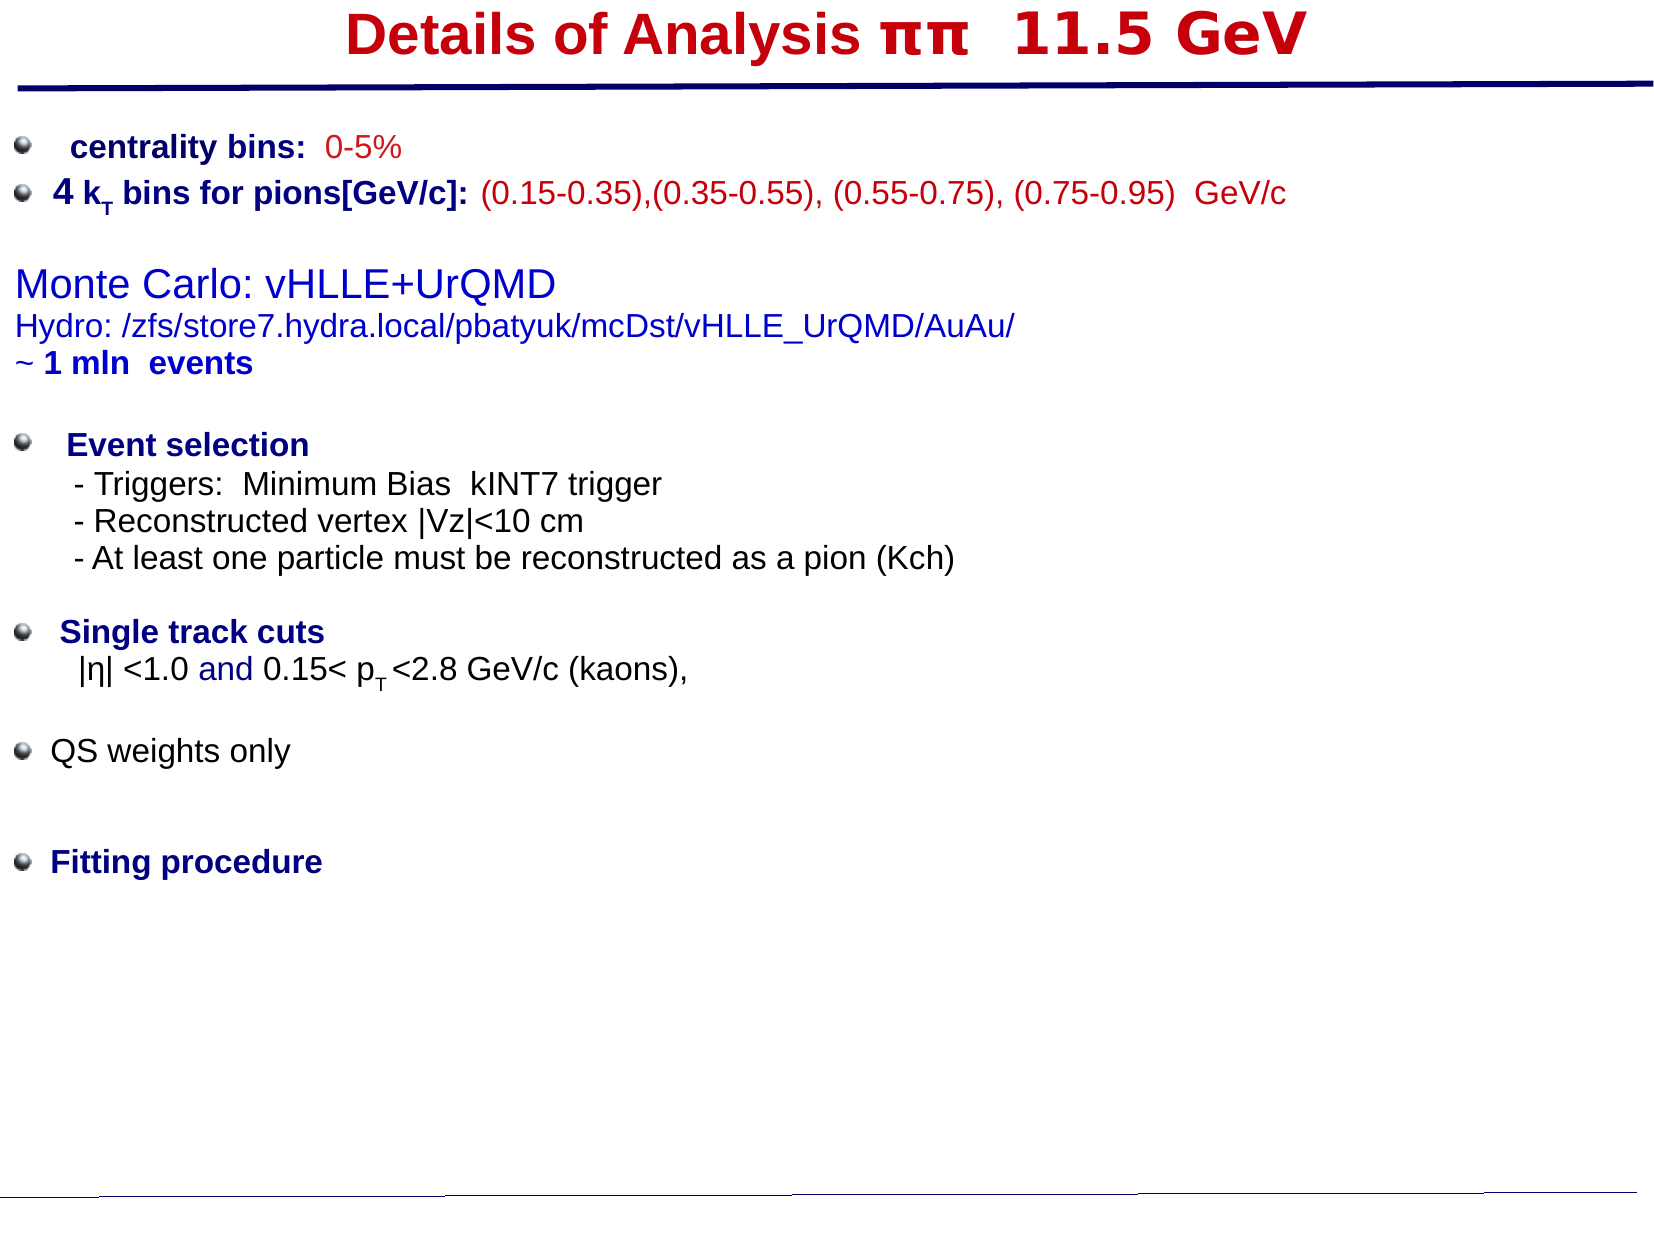

# Details of Analysis ππ 11.5 GeV
 centrality bins: 0-5%
 4 kT bins for pions[GeV/c]: (0.15-0.35),(0.35-0.55), (0.55-0.75), (0.75-0.95) GeV/c
Monte Carlo: vHLLE+UrQMD
Hydro: /zfs/store7.hydra.local/pbatyuk/mcDst/vHLLE_UrQMD/AuAu/
~ 1 mln events
 Event selection
 - Triggers: Minimum Bias kINT7 trigger
 - Reconstructed vertex |Vz|<10 cm
 - At least one particle must be reconstructed as a pion (Kch)
 Single track cuts
 |η| <1.0 and 0.15< pT <2.8 GeV/c (kaons),
 QS weights only
 Fitting procedure